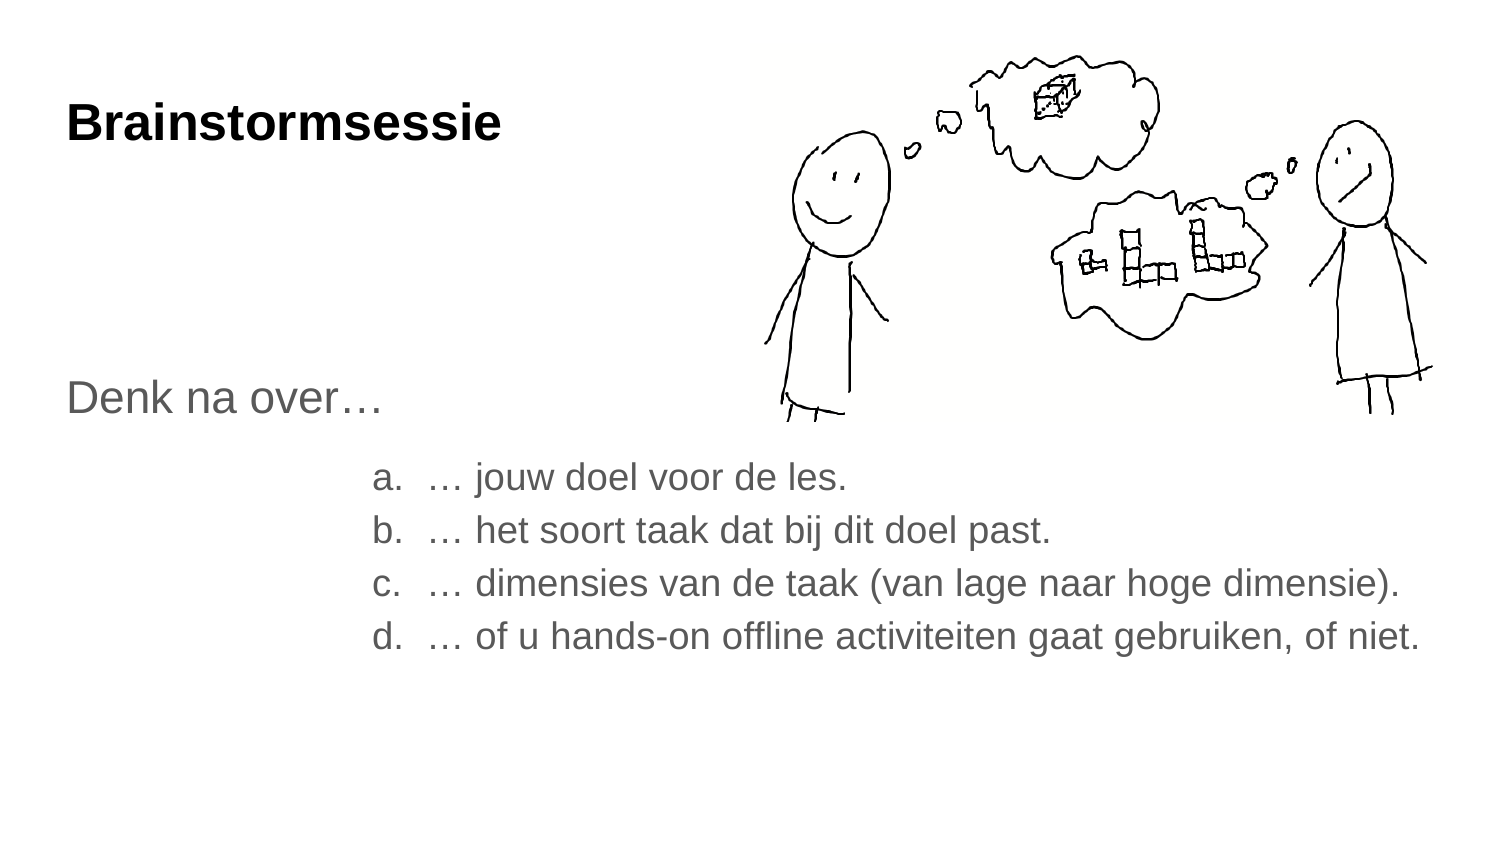

# Brainstormsessie
Denk na over…
… jouw doel voor de les.
… het soort taak dat bij dit doel past.
… dimensies van de taak (van lage naar hoge dimensie).
… of u hands-on offline activiteiten gaat gebruiken, of niet.